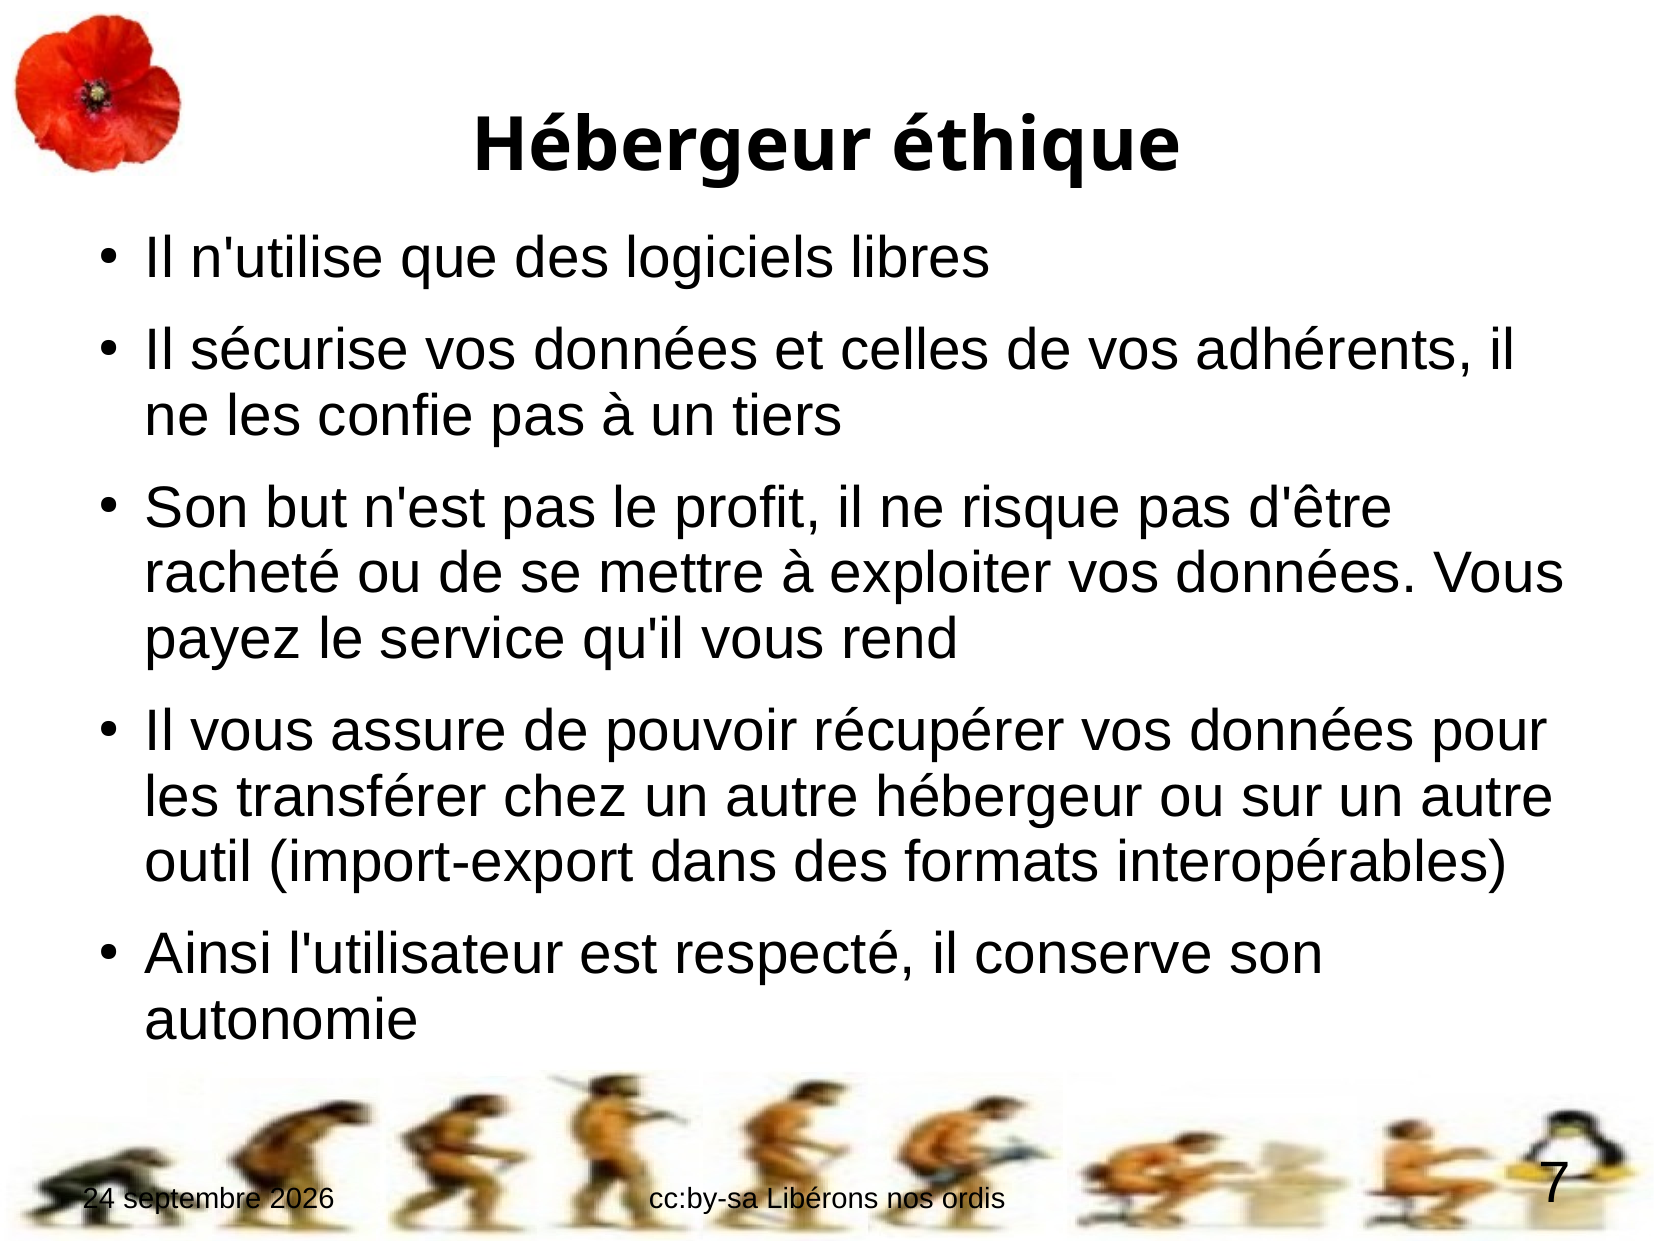

# Hébergeur éthique
Il n'utilise que des logiciels libres
Il sécurise vos données et celles de vos adhérents, il ne les confie pas à un tiers
Son but n'est pas le profit, il ne risque pas d'être racheté ou de se mettre à exploiter vos données. Vous payez le service qu'il vous rend
Il vous assure de pouvoir récupérer vos données pour les transférer chez un autre hébergeur ou sur un autre outil (import-export dans des formats interopérables)
Ainsi l'utilisateur est respecté, il conserve son autonomie